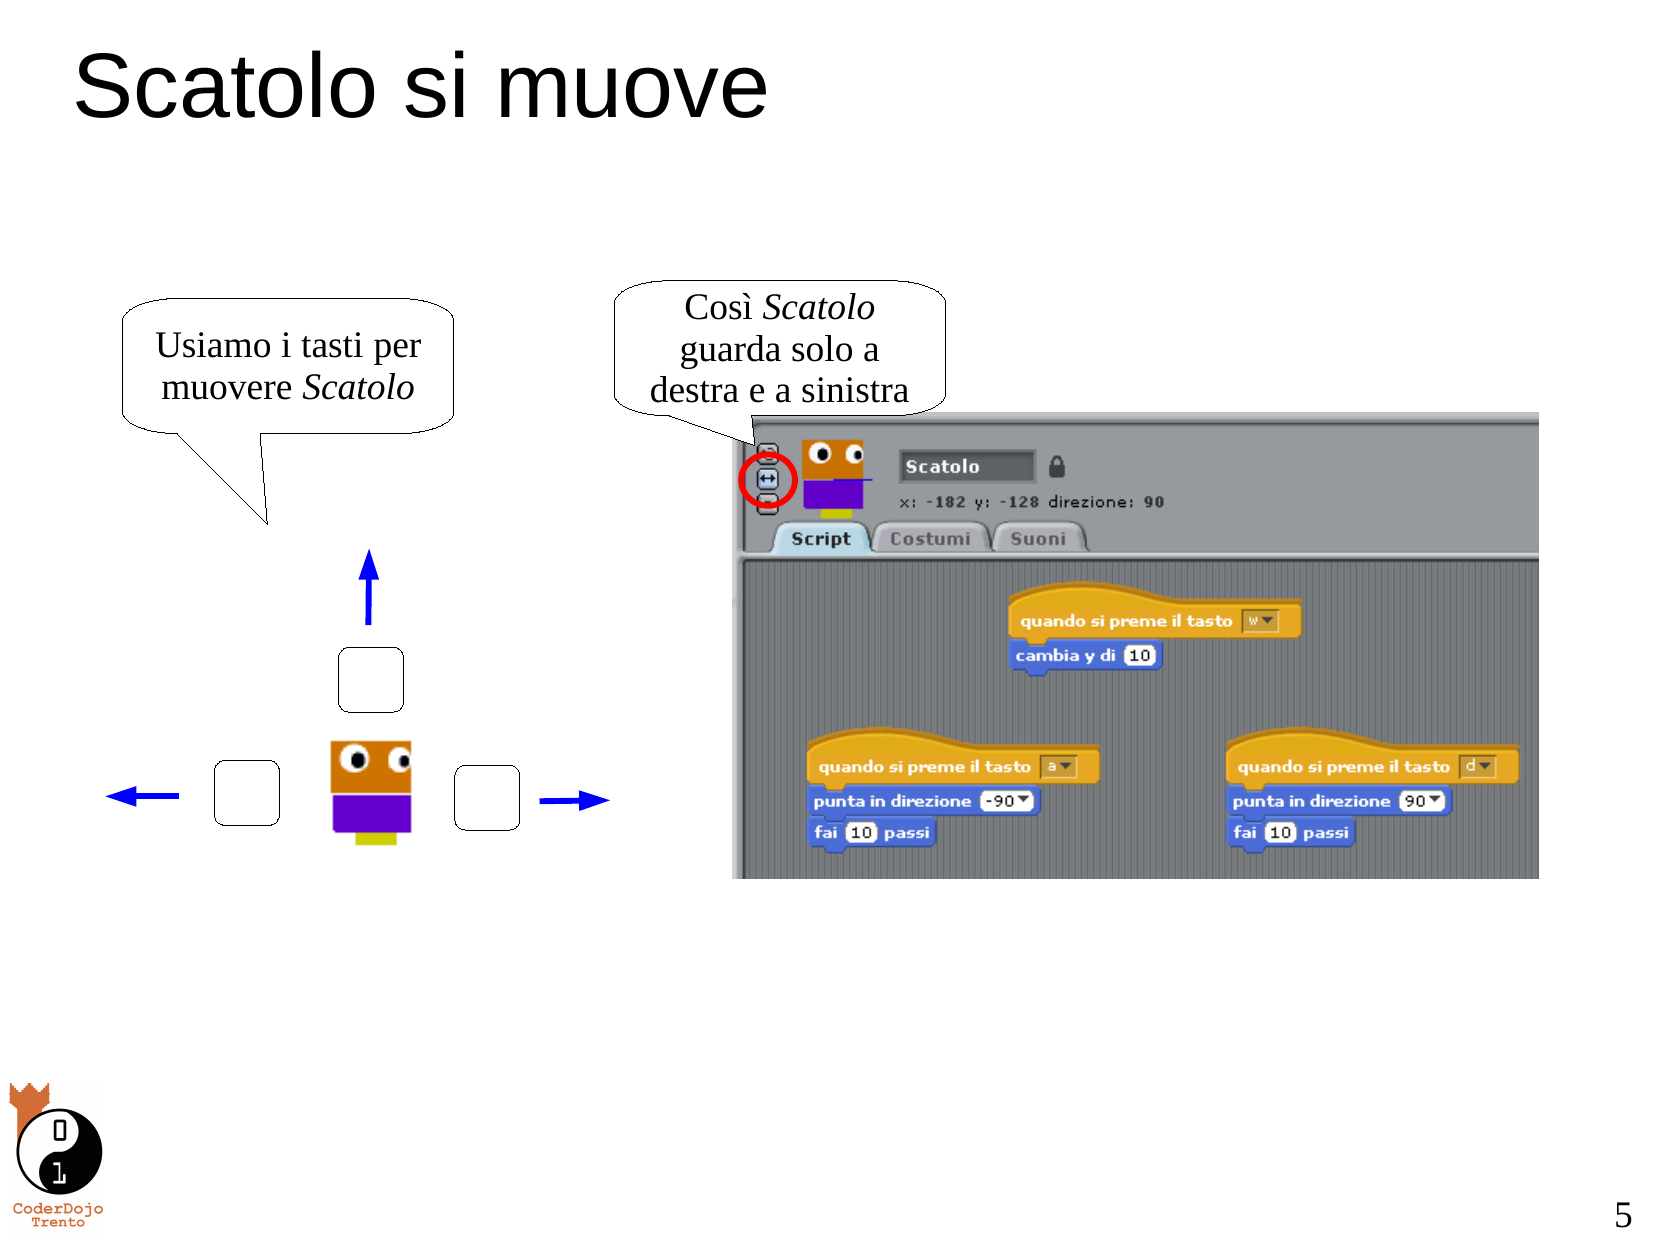

w
# Scatolo si muove
Così Scatolo guarda solo a destra e a sinistra
Usiamo i tasti per muovere Scatolo
w
a
d
5